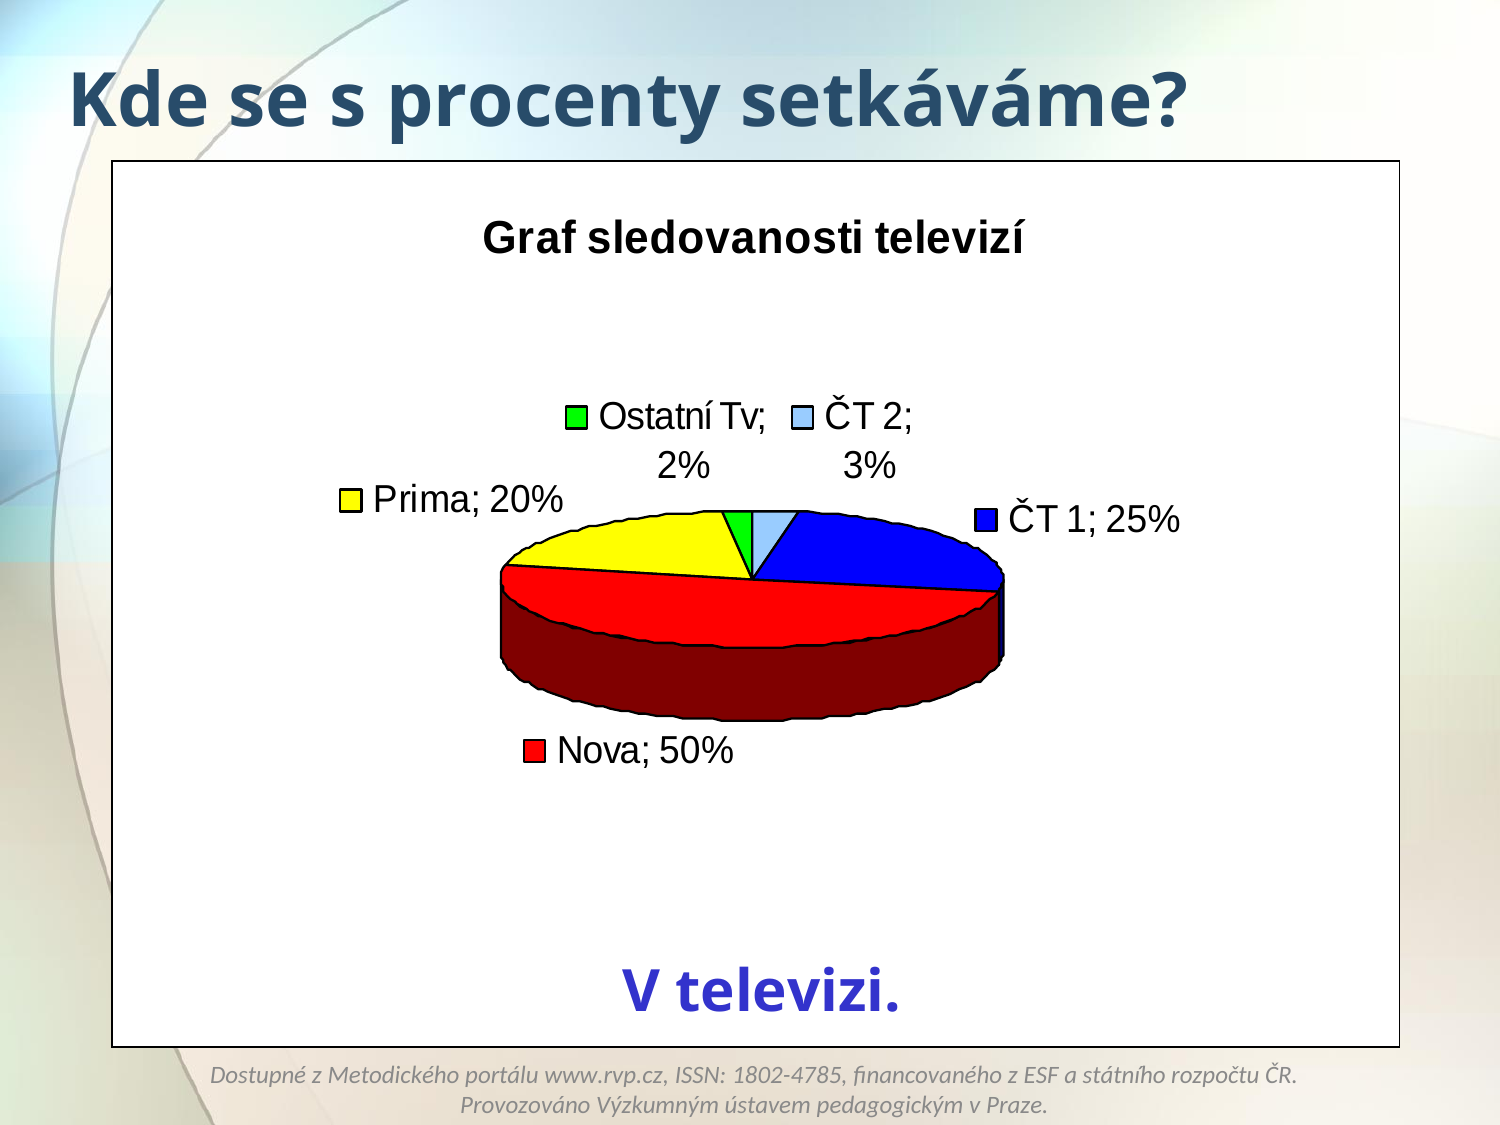

Kde se s procenty setkáváme?
V televizi.